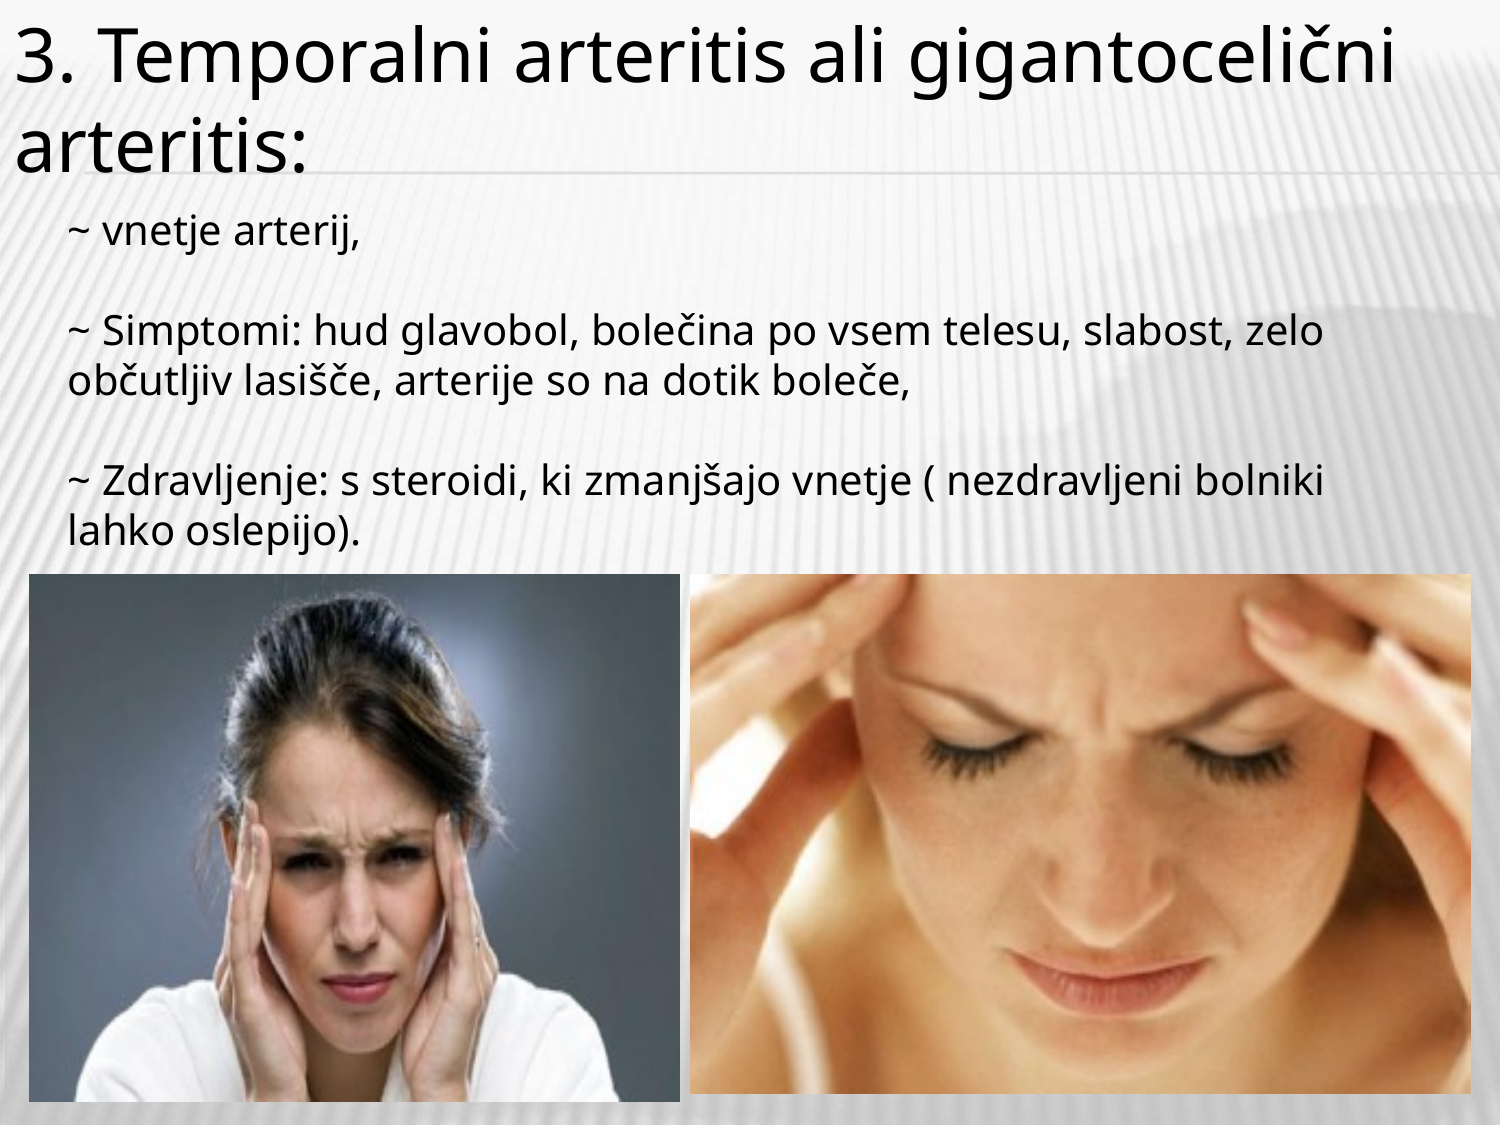

3. Temporalni arteritis ali gigantocelični arteritis:
~ vnetje arterij,
~ Simptomi: hud glavobol, bolečina po vsem telesu, slabost, zelo občutljiv lasišče, arterije so na dotik boleče,
~ Zdravljenje: s steroidi, ki zmanjšajo vnetje ( nezdravljeni bolniki lahko oslepijo).